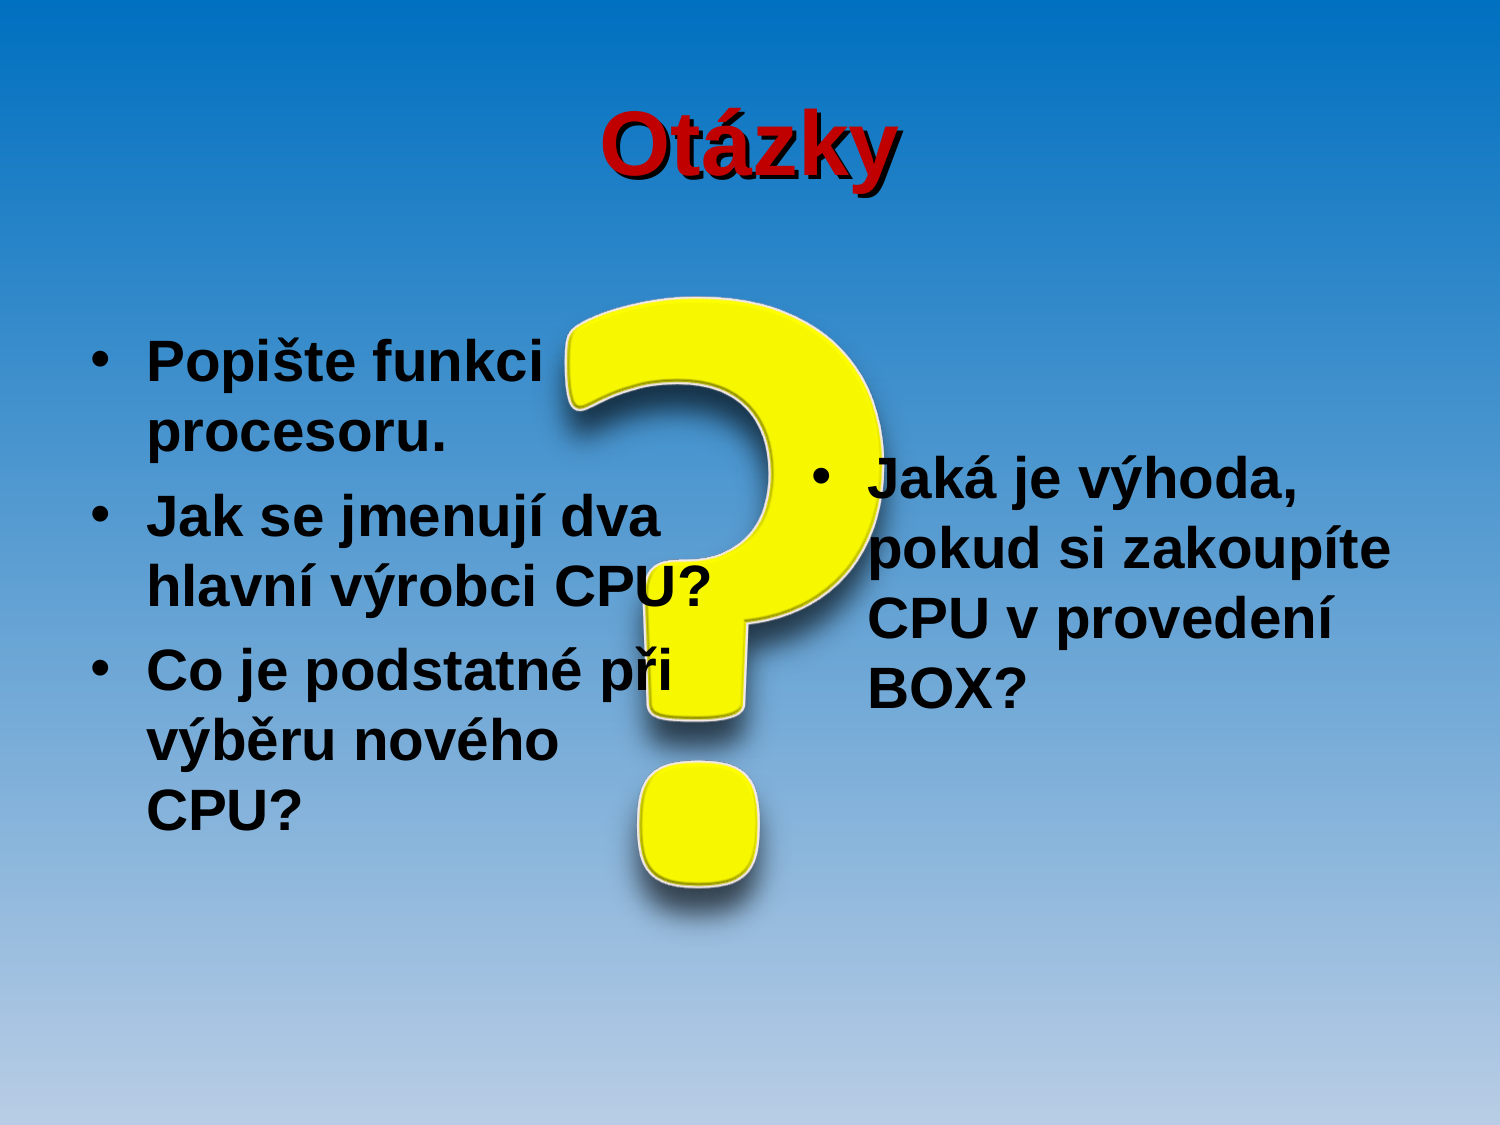

# Otázky
Popište funkci procesoru.
Jak se jmenují dva hlavní výrobci CPU?
Co je podstatné při výběru nového CPU?
Jaká je výhoda, pokud si zakoupíte CPU v provedení BOX?